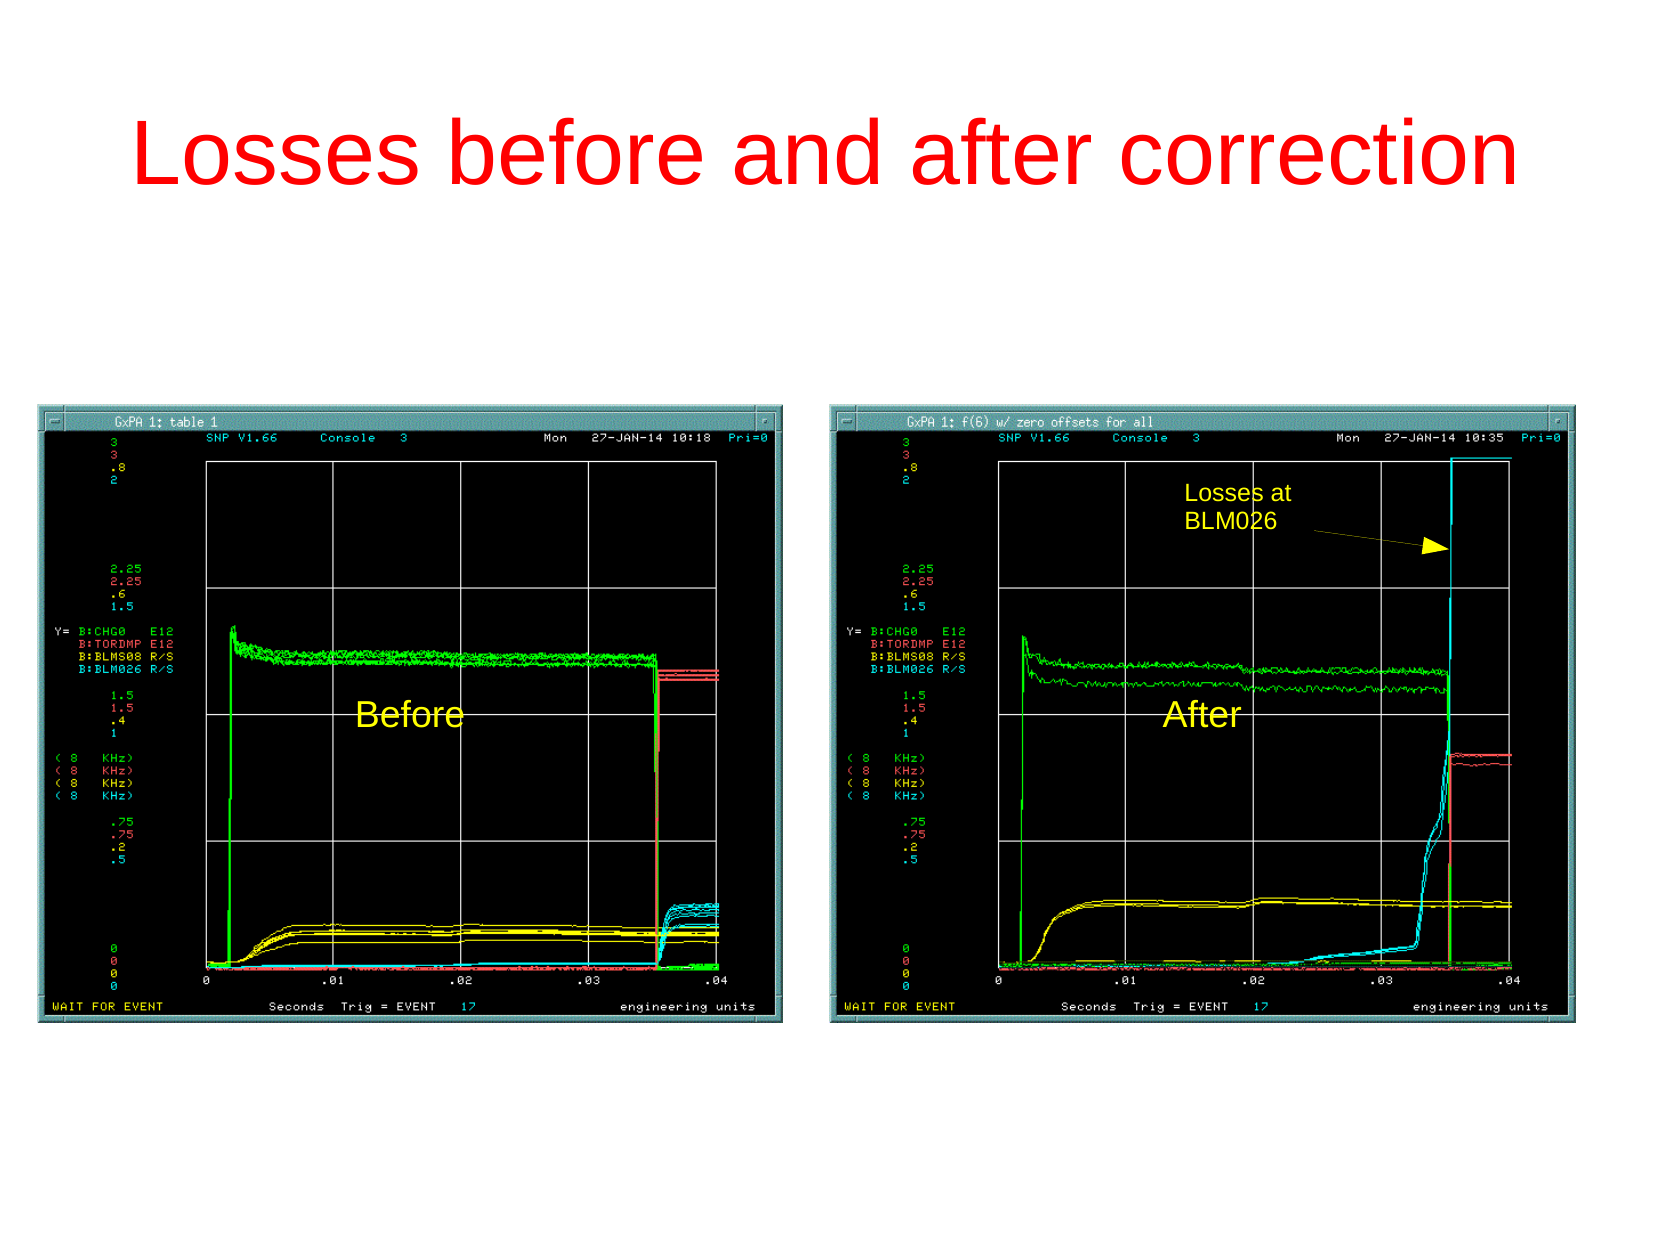

# Losses before and after correction
Before
After
Losses at BLM026